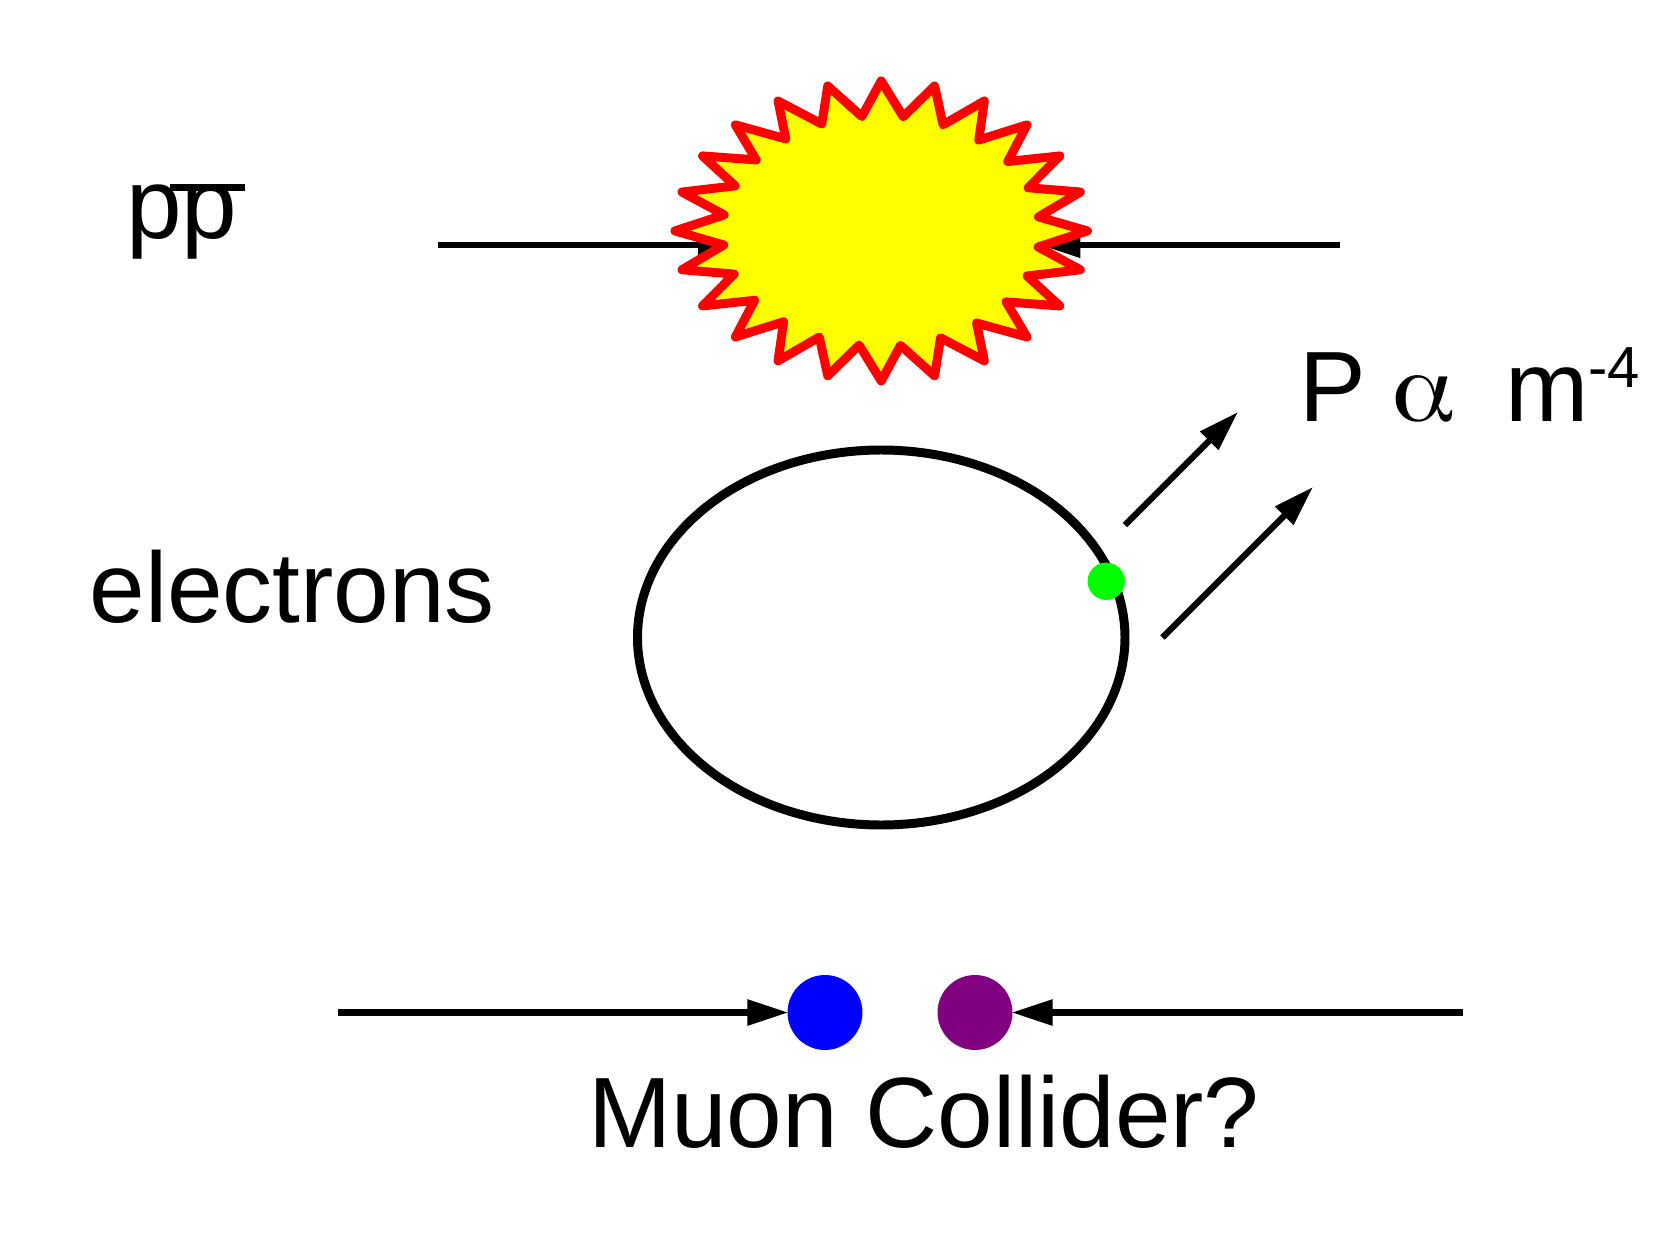

pp
P a m-4
electrons
Muon Collider?